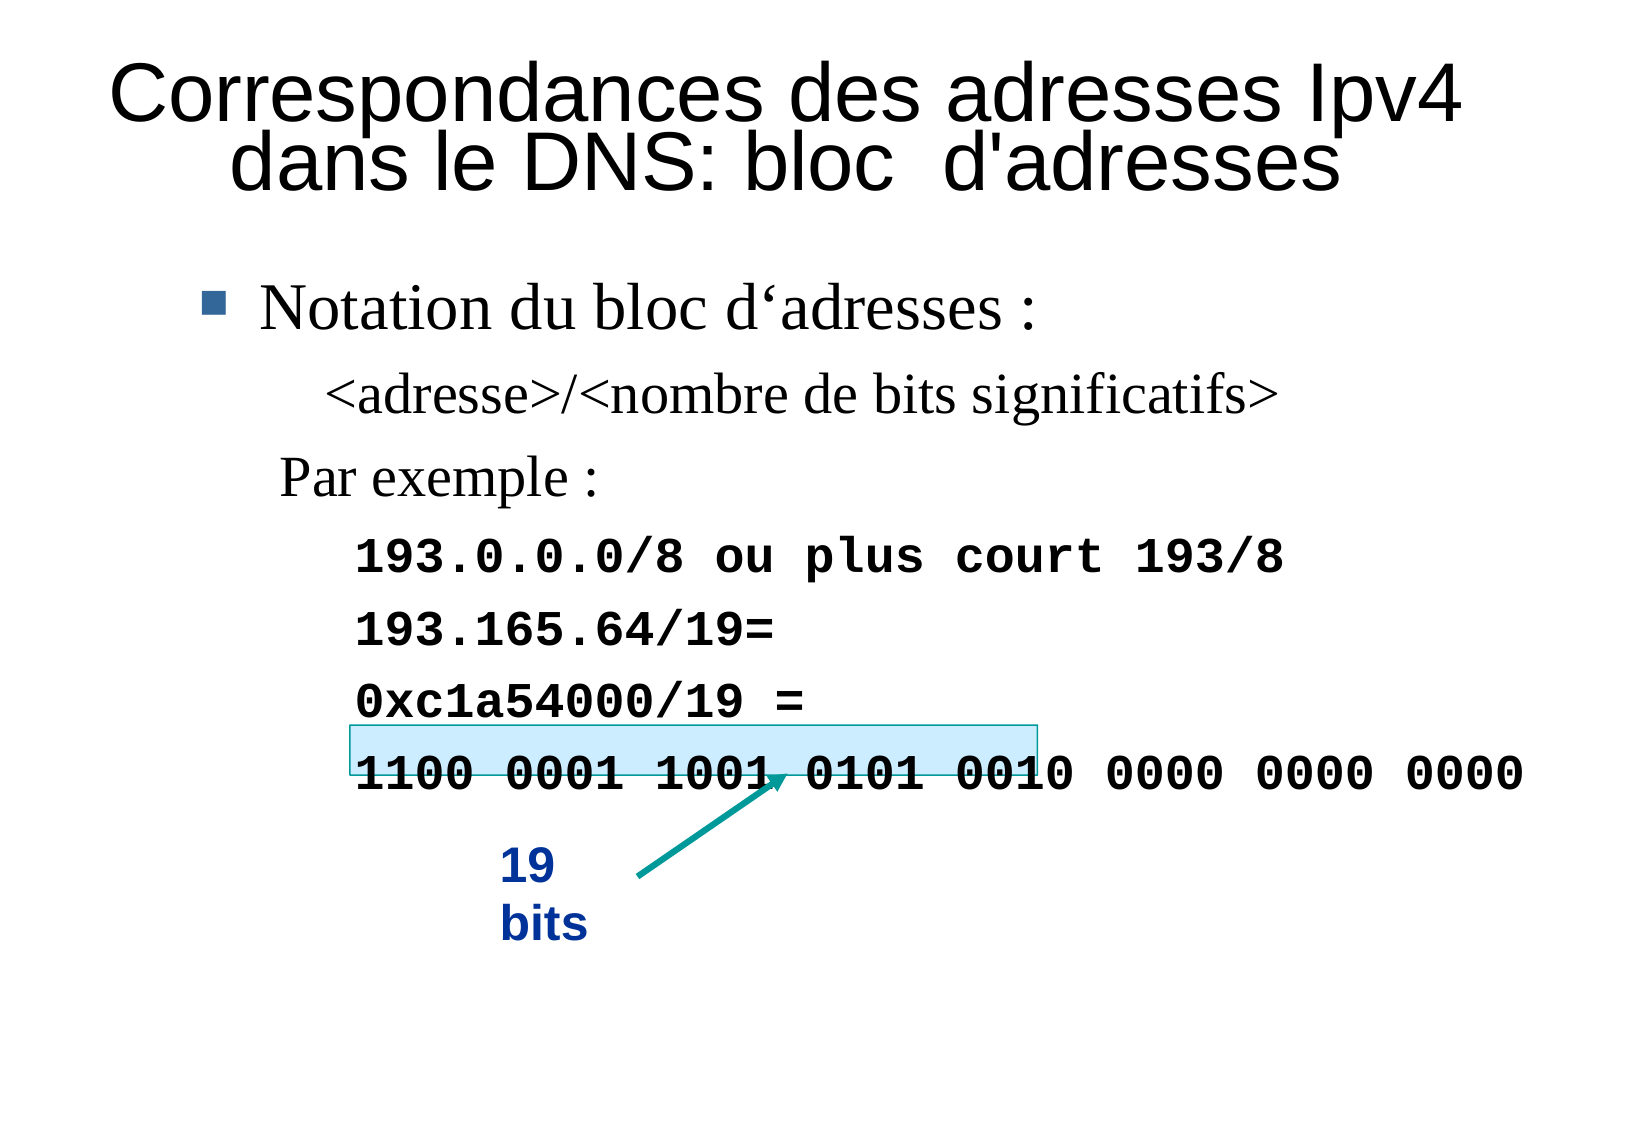

Correspondances des adresses Ipv4 dans le DNS: bloc d'adresses
Notation du bloc d‘adresses :
	<adresse>/<nombre de bits significatifs>
Par exemple :
193.0.0.0/8 ou plus court 193/8
193.165.64/19=
0xc1a54000/19 =
1100 0001 1001 0101 0010 0000 0000 0000
19 bits